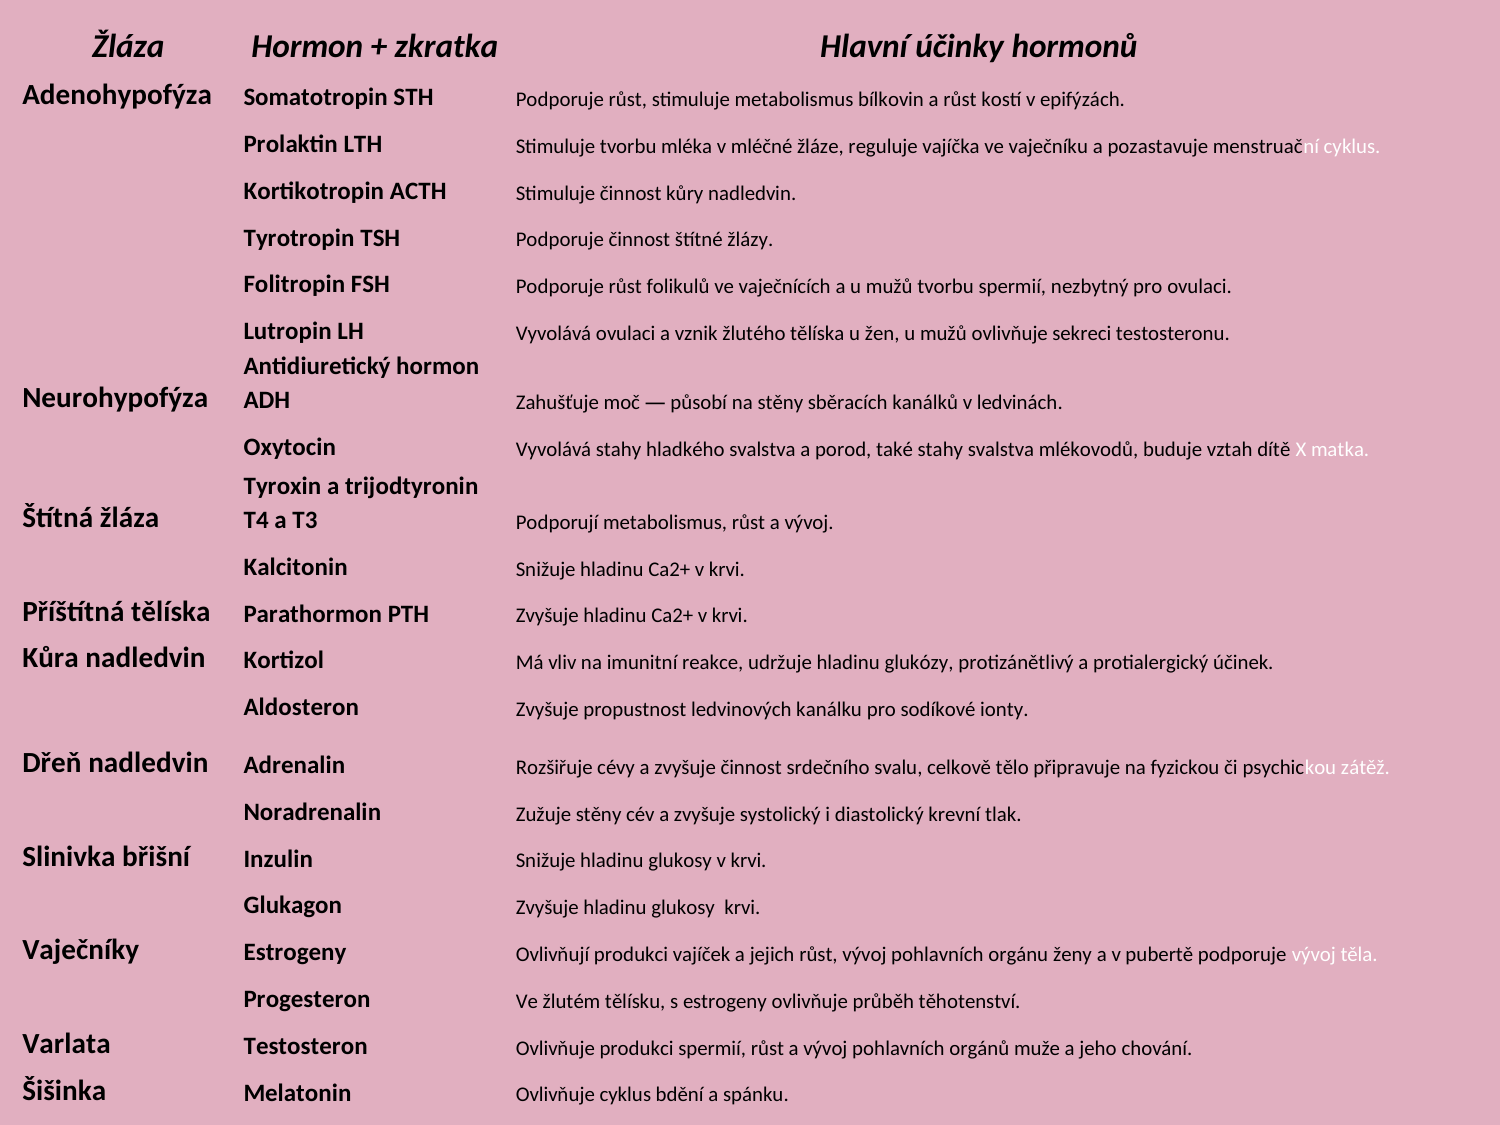

| Žláza | Hormon + zkratka | Hlavní účinky hormonů |
| --- | --- | --- |
| Adenohypofýza | Somatotropin STH | Podporuje růst, stimuluje metabolismus bílkovin a růst kostí v epifýzách. |
| | Prolaktin LTH | Stimuluje tvorbu mléka v mléčné žláze, reguluje vajíčka ve vaječníku a pozastavuje menstruační cyklus. |
| | Kortikotropin ACTH | Stimuluje činnost kůry nadledvin. |
| | Tyrotropin TSH | Podporuje činnost štítné žlázy. |
| | Folitropin FSH | Podporuje růst folikulů ve vaječnících a u mužů tvorbu spermií, nezbytný pro ovulaci. |
| | Lutropin LH | Vyvolává ovulaci a vznik žlutého tělíska u žen, u mužů ovlivňuje sekreci testosteronu. |
| Neurohypofýza | Antidiuretický hormon ADH | Zahušťuje moč — působí na stěny sběracích kanálků v ledvinách. |
| | Oxytocin | Vyvolává stahy hladkého svalstva a porod, také stahy svalstva mlékovodů, buduje vztah dítě X matka. |
| Štítná žláza | Tyroxin a trijodtyronin T4 a T3 | Podporují metabolismus, růst a vývoj. |
| | Kalcitonin | Snižuje hladinu Ca2+ v krvi. |
| Příštítná tělíska | Parathormon PTH | Zvyšuje hladinu Ca2+ v krvi. |
| Kůra nadledvin | Kortizol | Má vliv na imunitní reakce, udržuje hladinu glukózy, protizánětlivý a protialergický účinek. |
| | Aldosteron | Zvyšuje propustnost ledvinových kanálku pro sodíkové ionty. |
| Dřeň nadledvin | Adrenalin | Rozšiřuje cévy a zvyšuje činnost srdečního svalu, celkově tělo připravuje na fyzickou či psychickou zátěž. |
| | Noradrenalin | Zužuje stěny cév a zvyšuje systolický i diastolický krevní tlak. |
| Slinivka břišní | Inzulin | Snižuje hladinu glukosy v krvi. |
| | Glukagon | Zvyšuje hladinu glukosy krvi. |
| Vaječníky | Estrogeny | Ovlivňují produkci vajíček a jejich růst, vývoj pohlavních orgánu ženy a v pubertě podporuje vývoj těla. |
| | Progesteron | Ve žlutém tělísku, s estrogeny ovlivňuje průběh těhotenství. |
| Varlata | Testosteron | Ovlivňuje produkci spermií, růst a vývoj pohlavních orgánů muže a jeho chování. |
| Šišinka | Melatonin | Ovlivňuje cyklus bdění a spánku. |